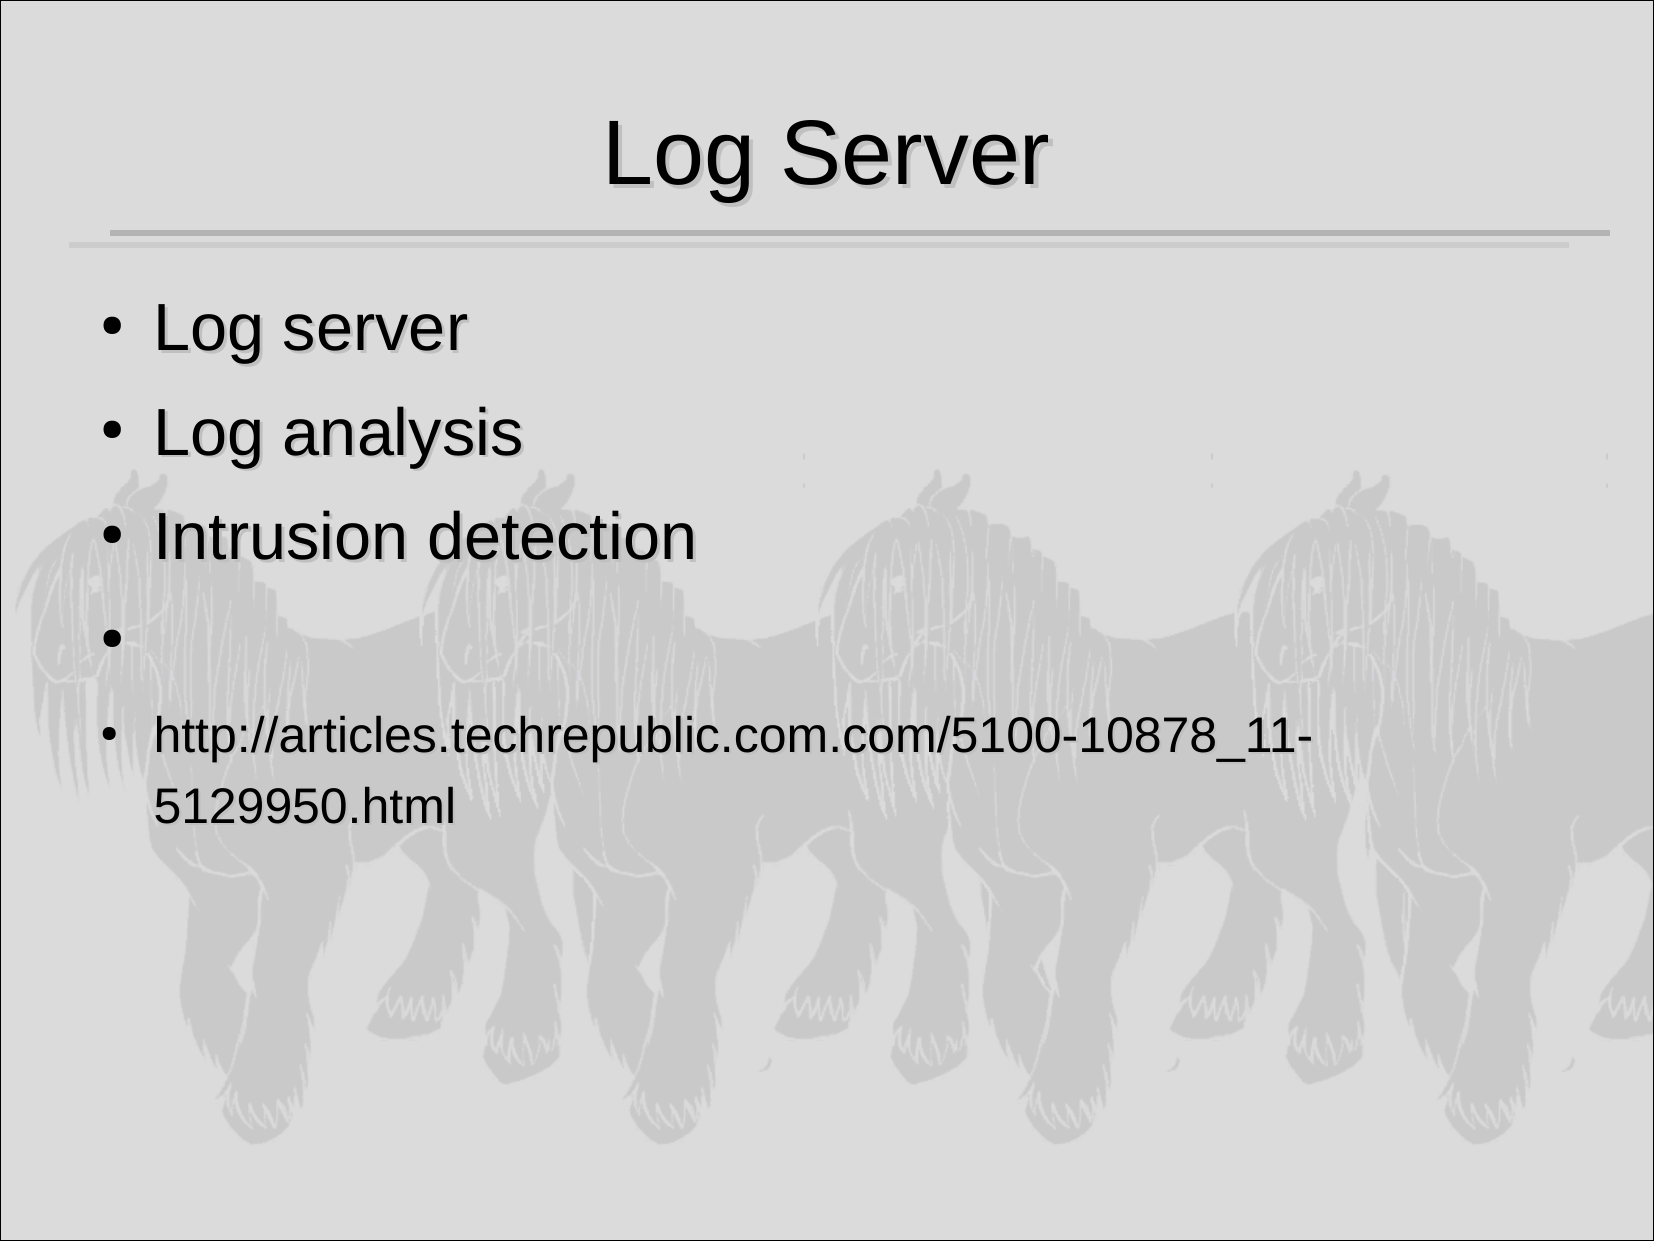

# Log Server
Log server
Log analysis
Intrusion detection
http://articles.techrepublic.com.com/5100-10878_11-5129950.html